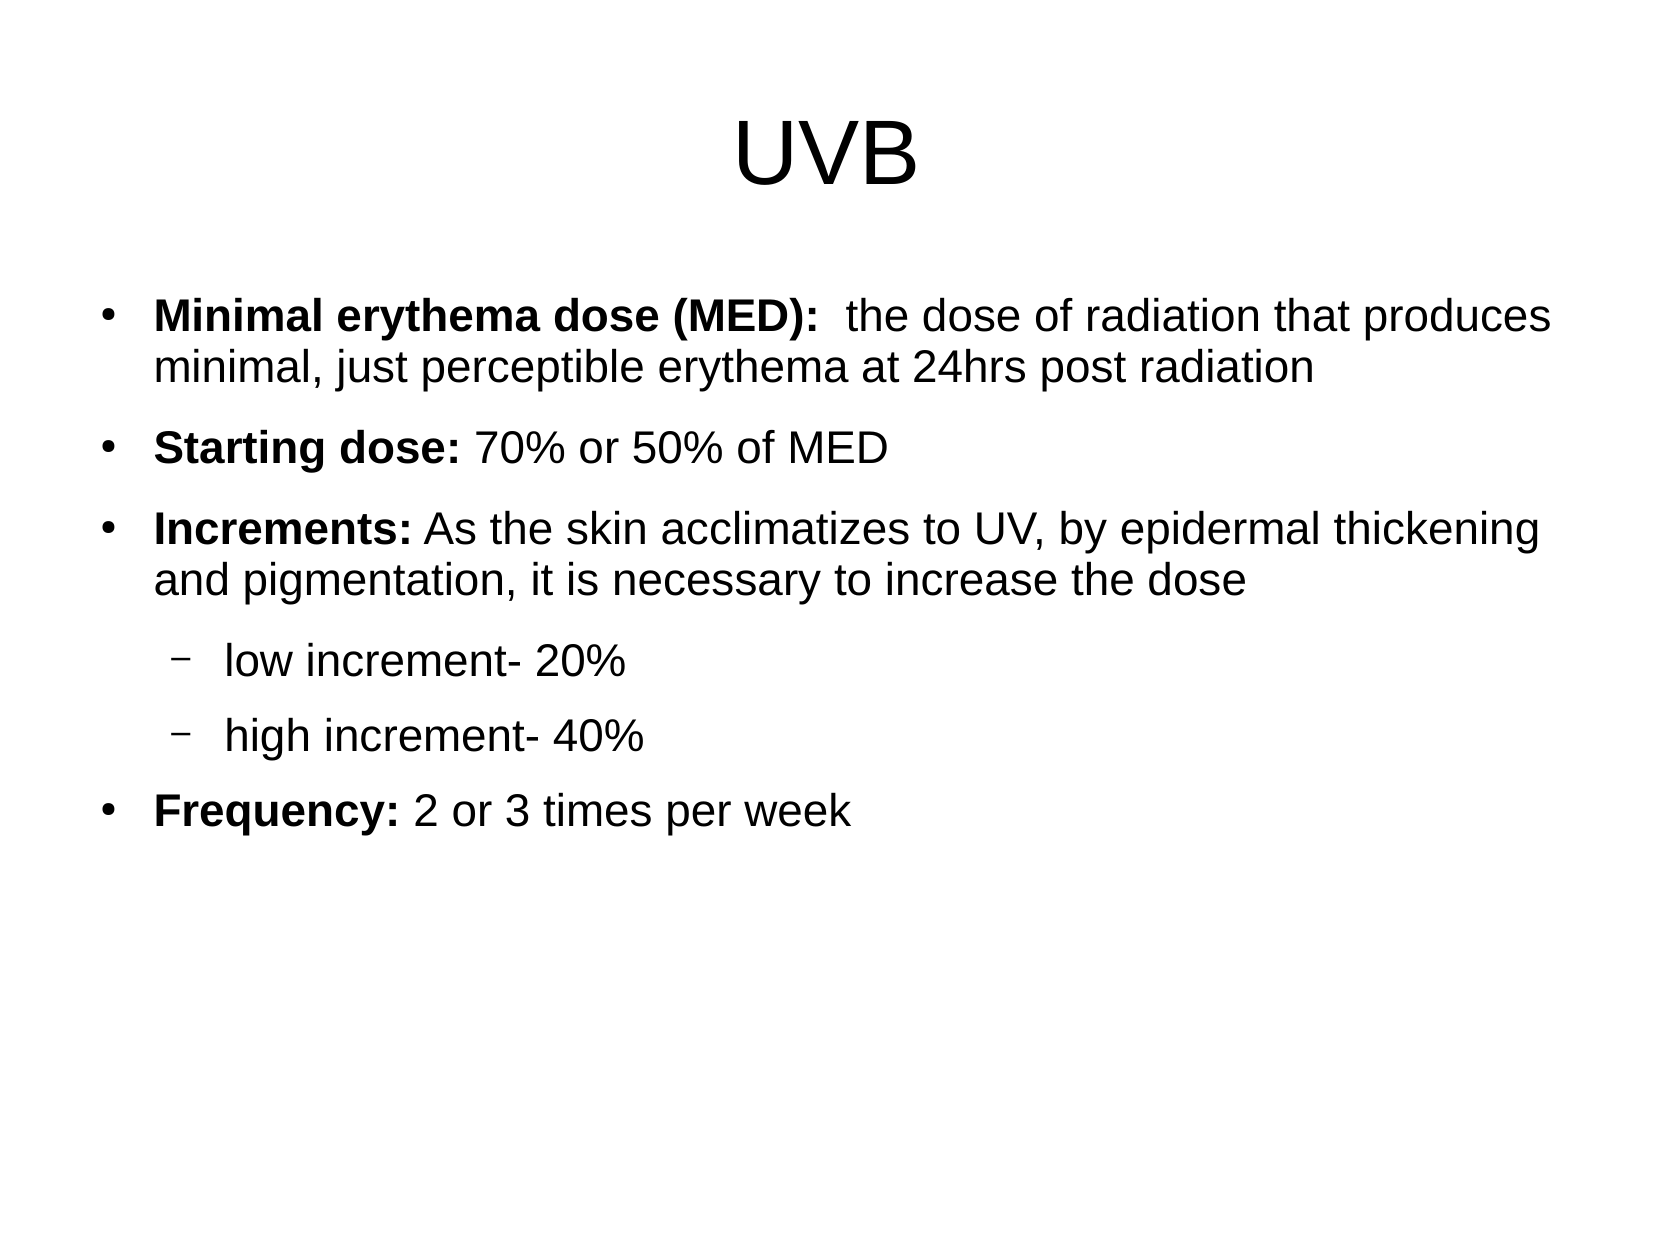

# UVB
Minimal erythema dose (MED): the dose of radiation that produces minimal, just perceptible erythema at 24hrs post radiation
Starting dose: 70% or 50% of MED
Increments: As the skin acclimatizes to UV, by epidermal thickening and pigmentation, it is necessary to increase the dose
low increment- 20%
high increment- 40%
Frequency: 2 or 3 times per week